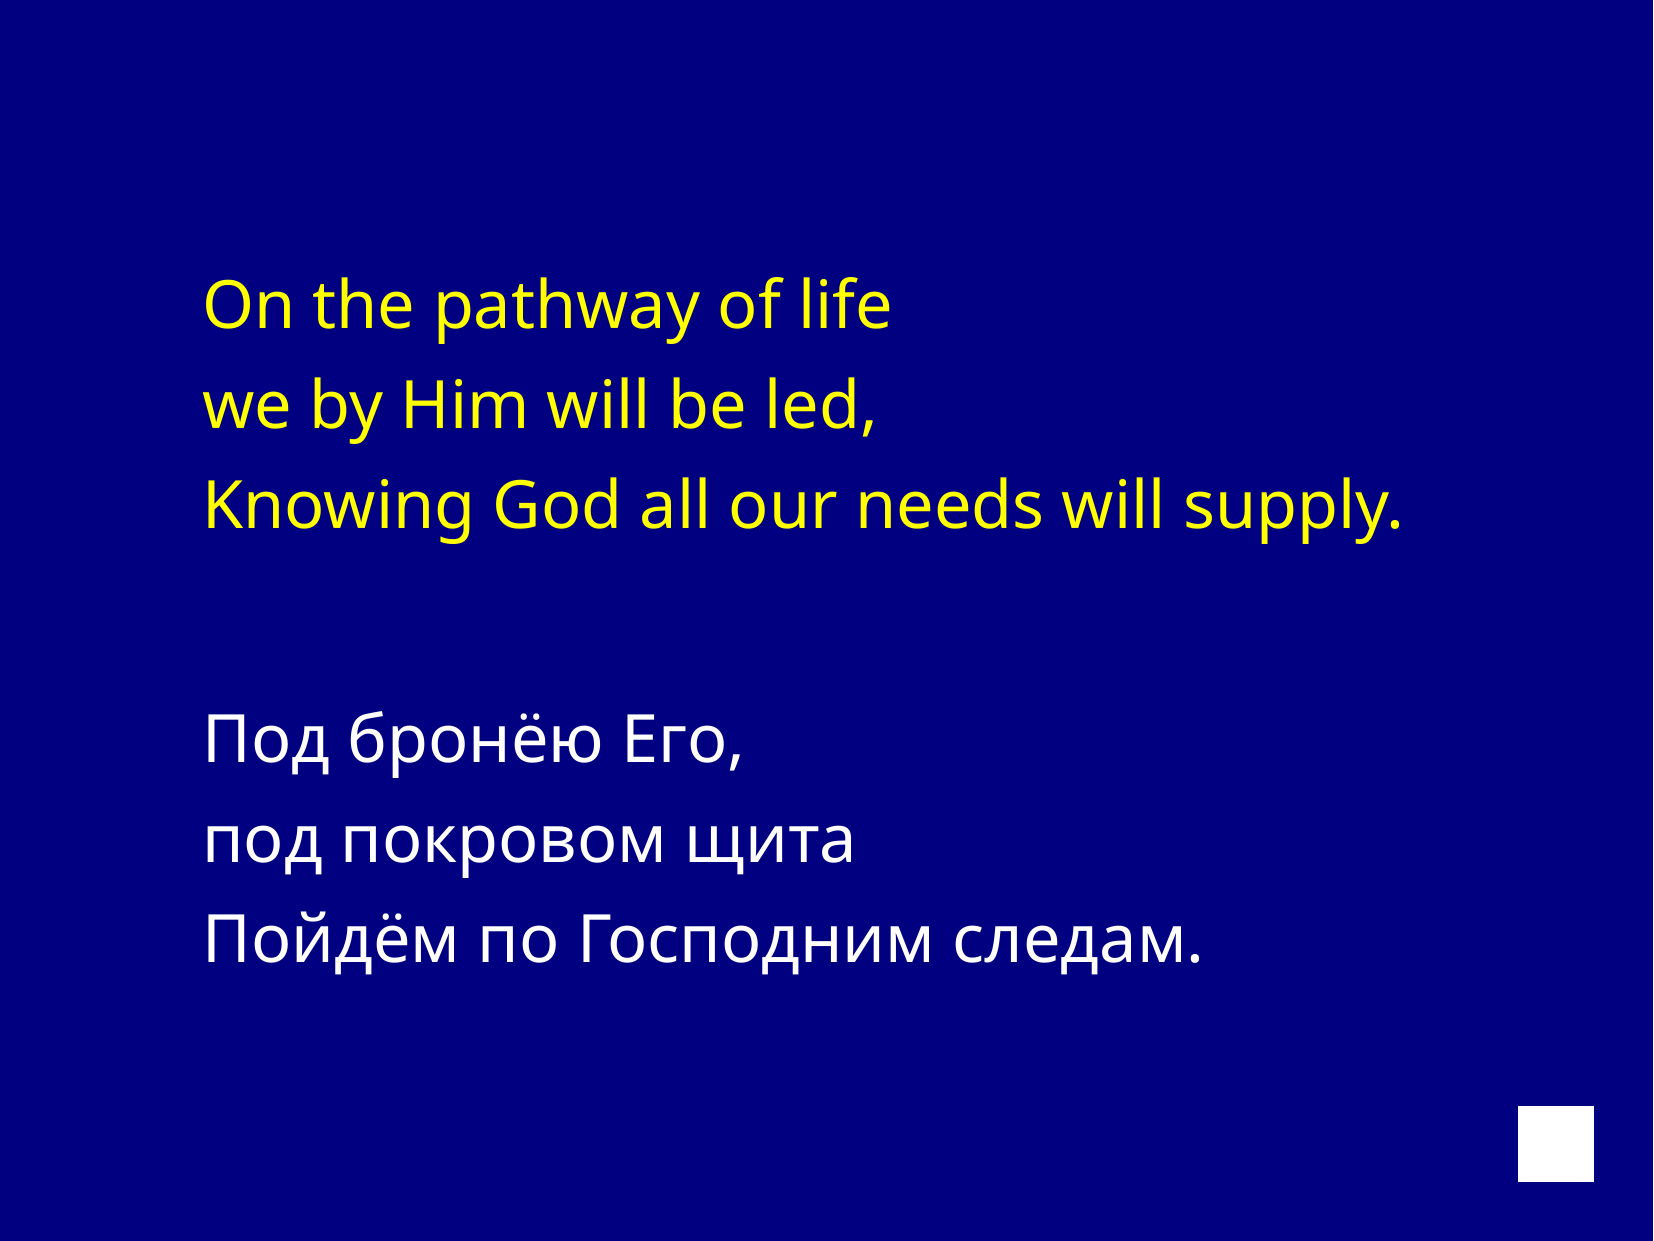

On the pathway of life
	we by Him will be led,
	Knowing God all our needs will supply.
	Под бронёю Его,
	под покровом щита
	Пойдём по Господним следам.